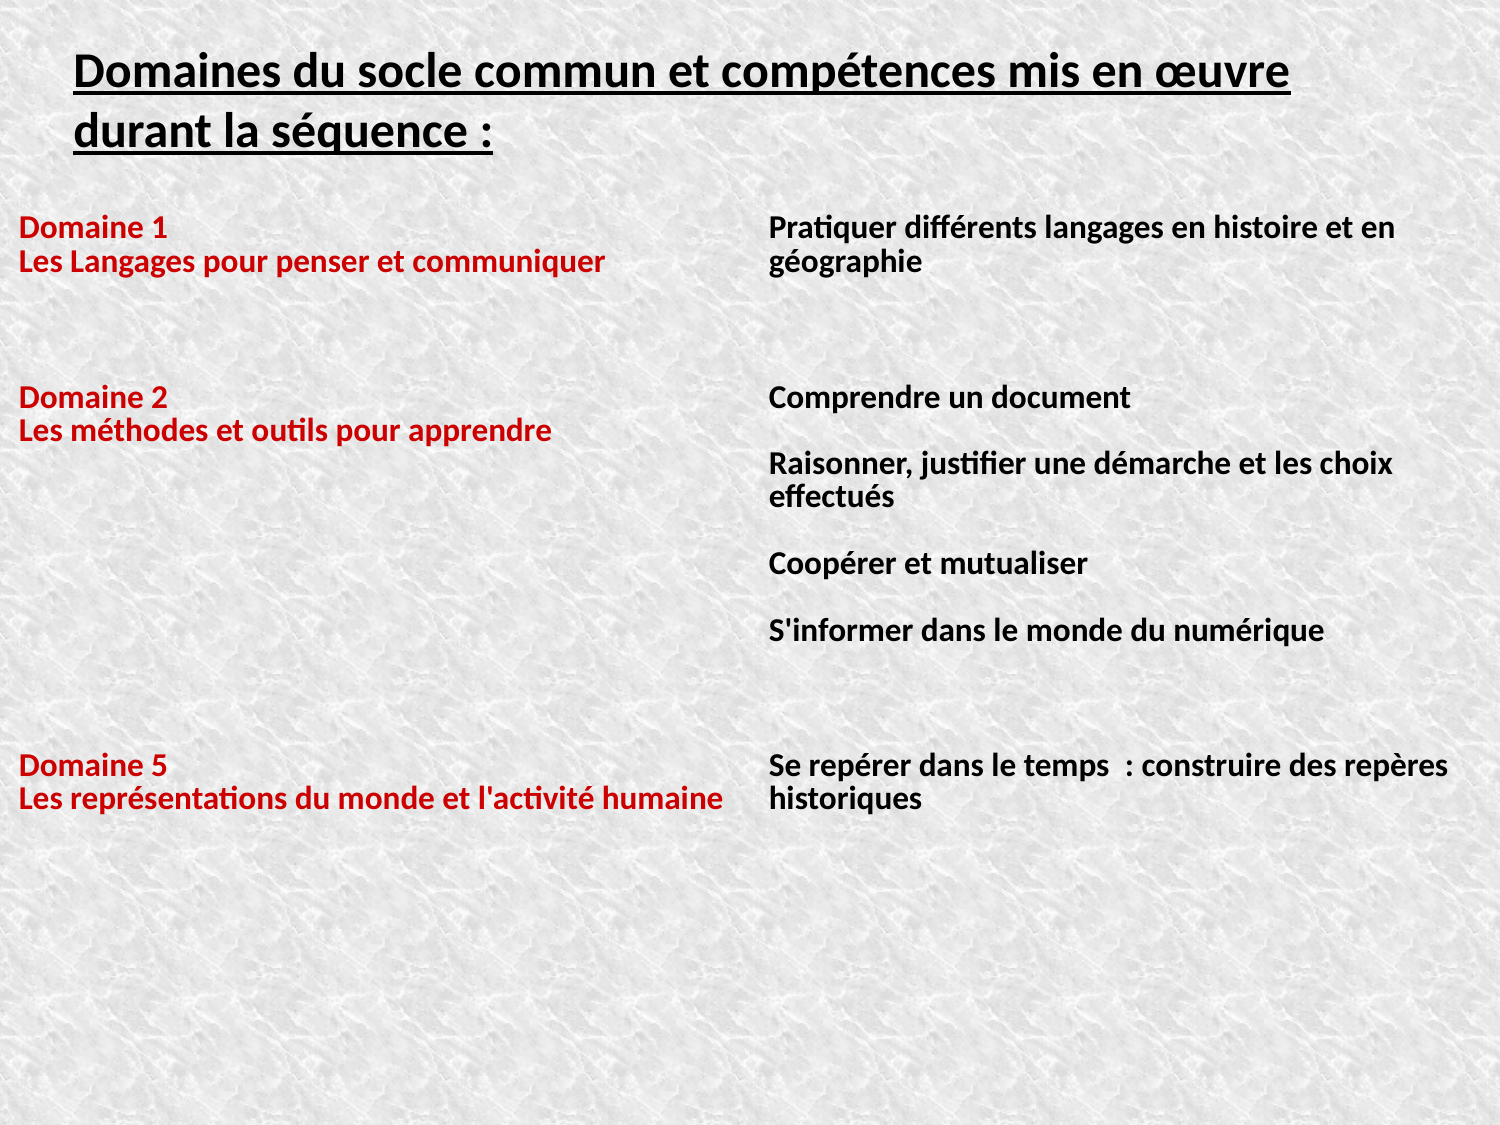

Domaines du socle commun et compétences mis en œuvre durant la séquence :
| Domaine 1 Les Langages pour penser et communiquer | Pratiquer différents langages en histoire et en géographie |
| --- | --- |
| Domaine 2 Les méthodes et outils pour apprendre | Comprendre un document Raisonner, justifier une démarche et les choix effectués Coopérer et mutualiser S'informer dans le monde du numérique |
| Domaine 5 Les représentations du monde et l'activité humaine | Se repérer dans le temps  : construire des repères historiques |